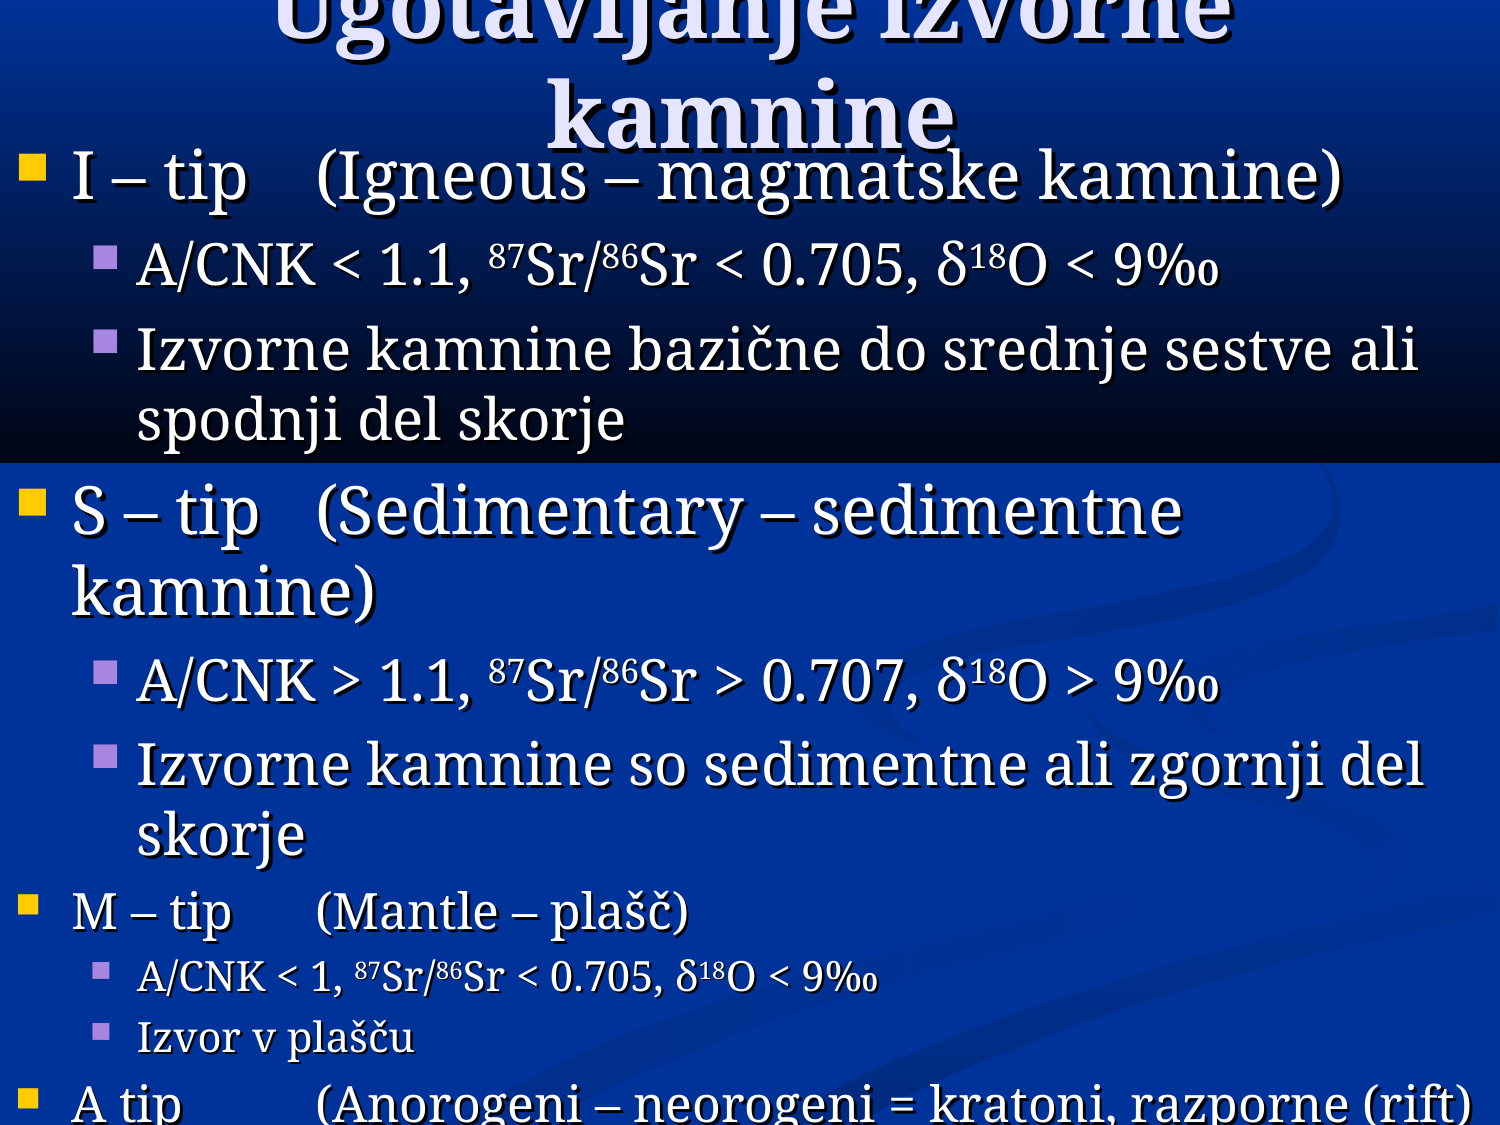

# Ugotavljanje izvorne kamnine
I – tip	(Igneous – magmatske kamnine)
A/CNK < 1.1, 87Sr/86Sr < 0.705, δ18O < 9‰
Izvorne kamnine bazične do srednje sestve ali spodnji del skorje
S – tip	(Sedimentary – sedimentne kamnine)
A/CNK > 1.1, 87Sr/86Sr > 0.707, δ18O > 9‰
Izvorne kamnine so sedimentne ali zgornji del skorje
M – tip	(Mantle – plašč)
A/CNK < 1, 87Sr/86Sr < 0.705, δ18O < 9‰
Izvor v plašču
A tip	(Anorogeni – neorogeni = kratoni, razporne (rift) cone)
A/CNK > 1, 87Sr/86Sr in δ18O podobne I, S ali M, nizek CaO, visok Fe/Mg, visok Ta, Nb, Zr, REE in F